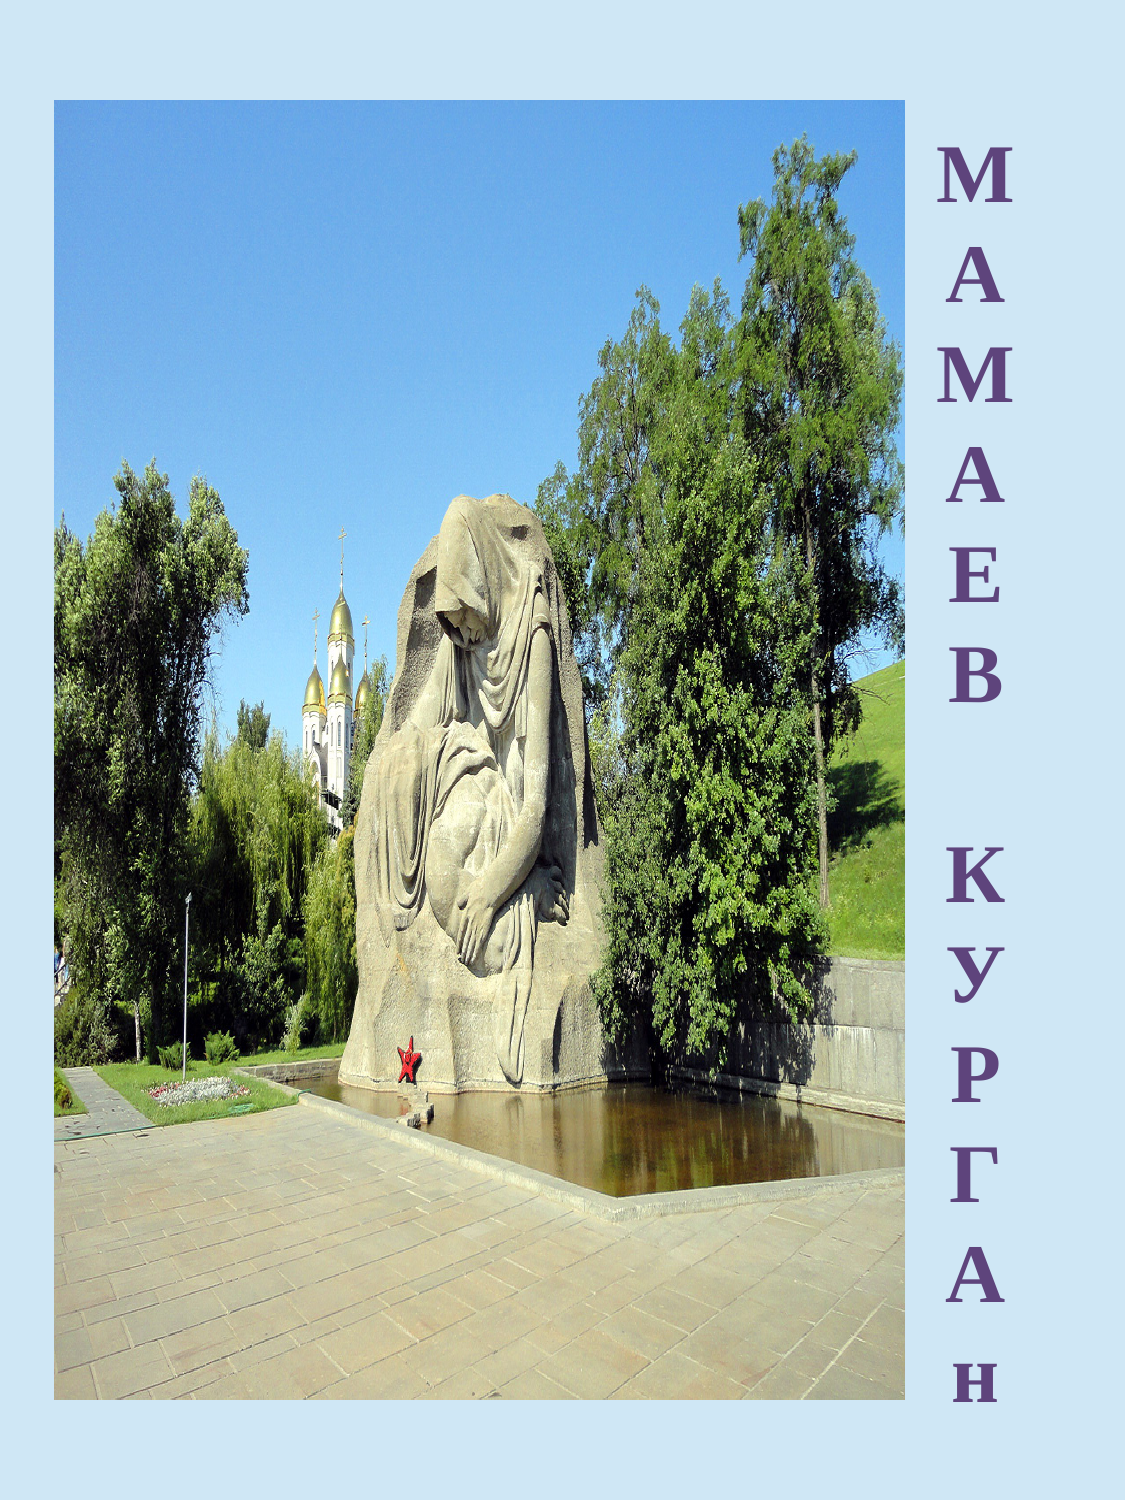

М
А
М
А
Е
В
К
У
Р
Г
А
н